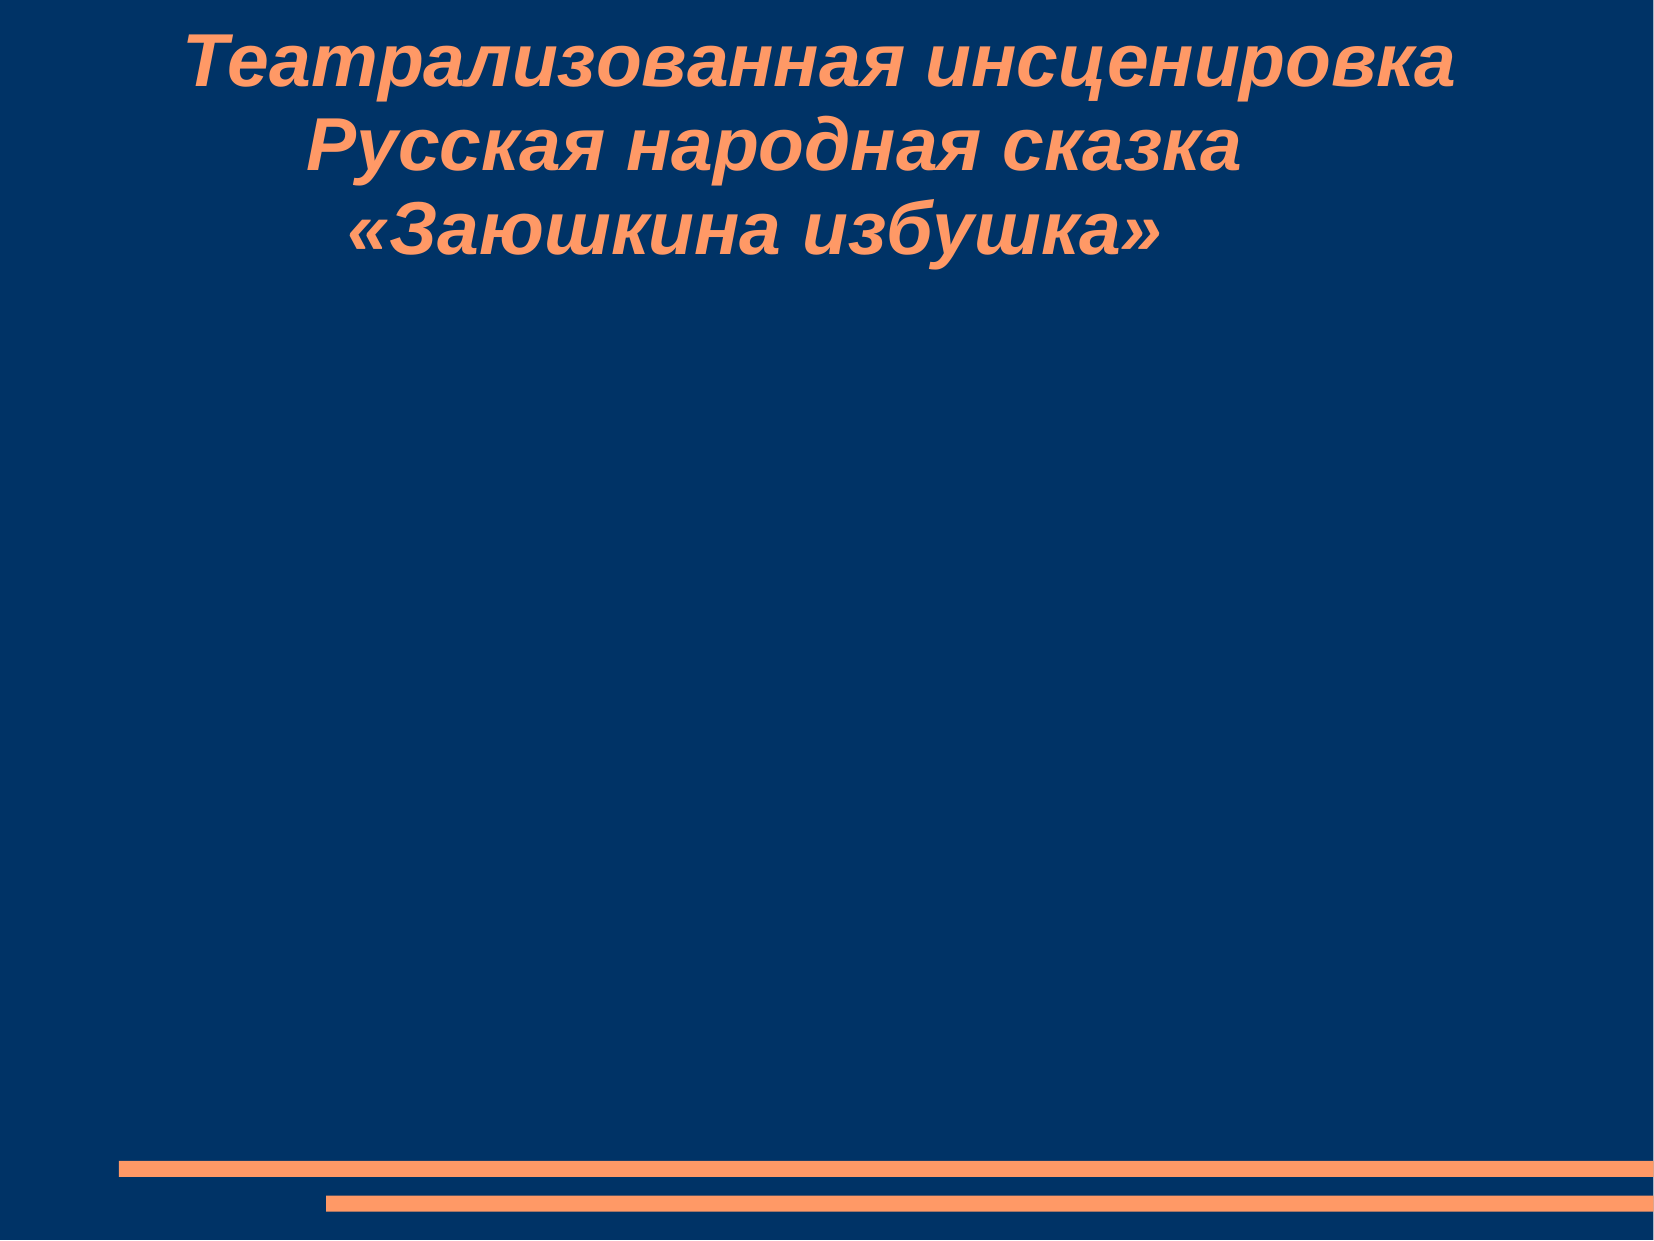

# Театрализованная инсценировка Русская народная сказка «Заюшкина избушка»